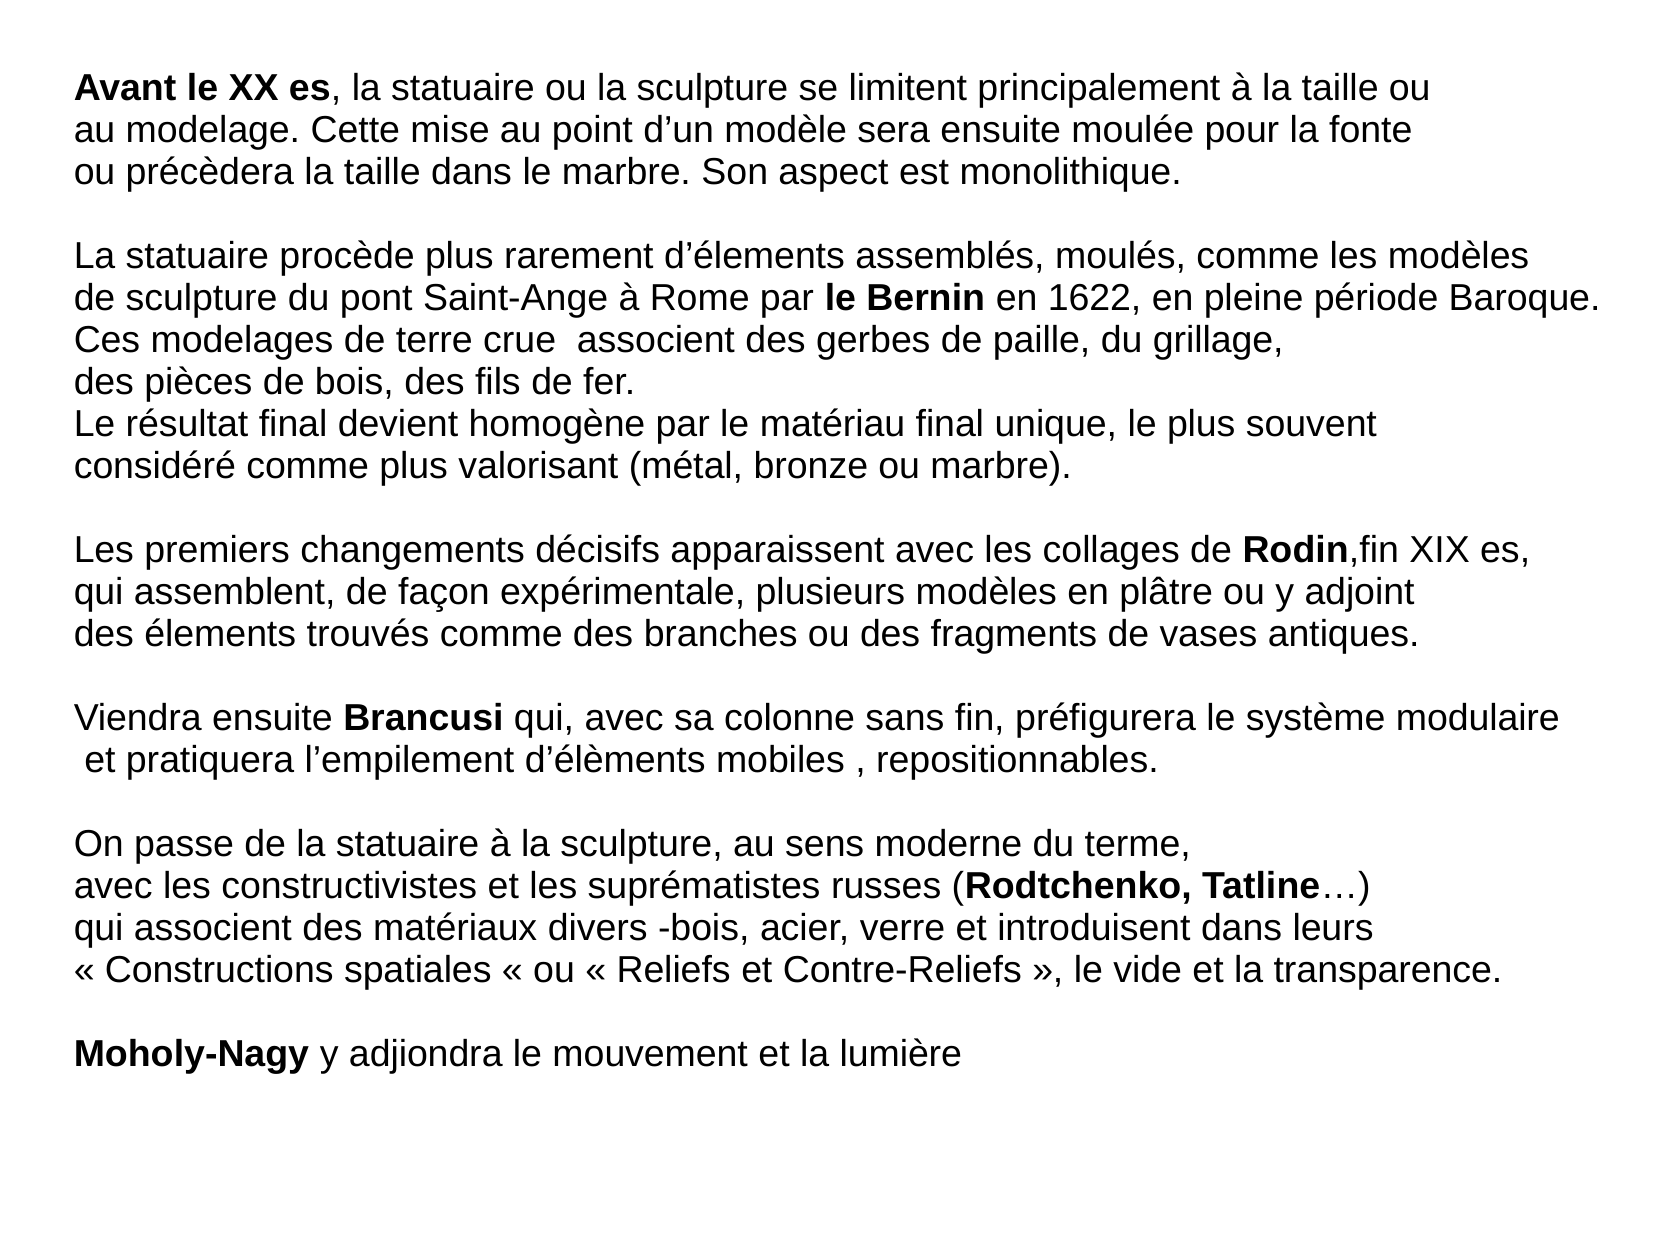

Avant le XX es, la statuaire ou la sculpture se limitent principalement à la taille ou
au modelage. Cette mise au point d’un modèle sera ensuite moulée pour la fonte
ou précèdera la taille dans le marbre. Son aspect est monolithique.
La statuaire procède plus rarement d’élements assemblés, moulés, comme les modèles
de sculpture du pont Saint-Ange à Rome par le Bernin en 1622, en pleine période Baroque.
Ces modelages de terre crue associent des gerbes de paille, du grillage,
des pièces de bois, des fils de fer.
Le résultat final devient homogène par le matériau final unique, le plus souvent
considéré comme plus valorisant (métal, bronze ou marbre).
Les premiers changements décisifs apparaissent avec les collages de Rodin,fin XIX es,
qui assemblent, de façon expérimentale, plusieurs modèles en plâtre ou y adjoint
des élements trouvés comme des branches ou des fragments de vases antiques.
Viendra ensuite Brancusi qui, avec sa colonne sans fin, préfigurera le système modulaire
 et pratiquera l’empilement d’élèments mobiles , repositionnables.
On passe de la statuaire à la sculpture, au sens moderne du terme,
avec les constructivistes et les suprématistes russes (Rodtchenko, Tatline…)
qui associent des matériaux divers -bois, acier, verre et introduisent dans leurs « Constructions spatiales « ou « Reliefs et Contre-Reliefs », le vide et la transparence.
Moholy-Nagy y adjiondra le mouvement et la lumière